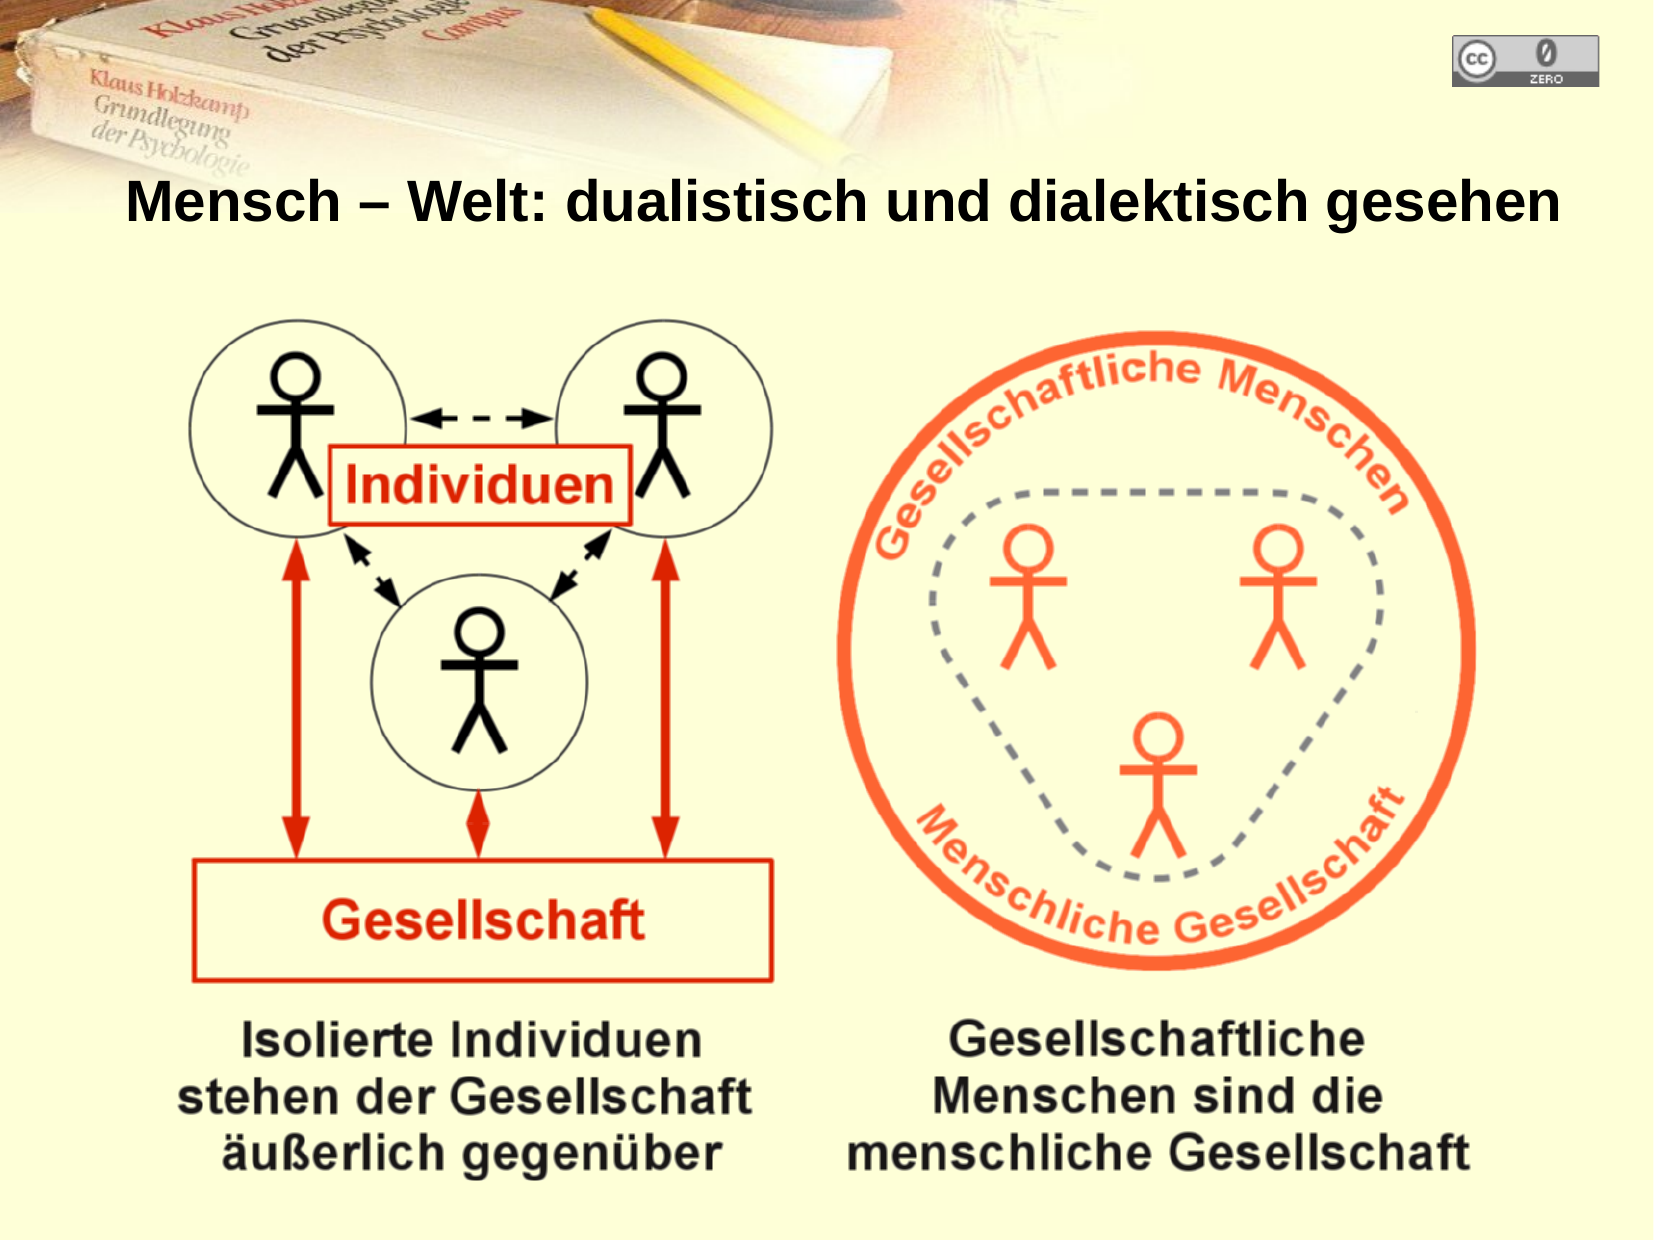

# Mensch – Welt: dualistisch und dialektisch gesehen